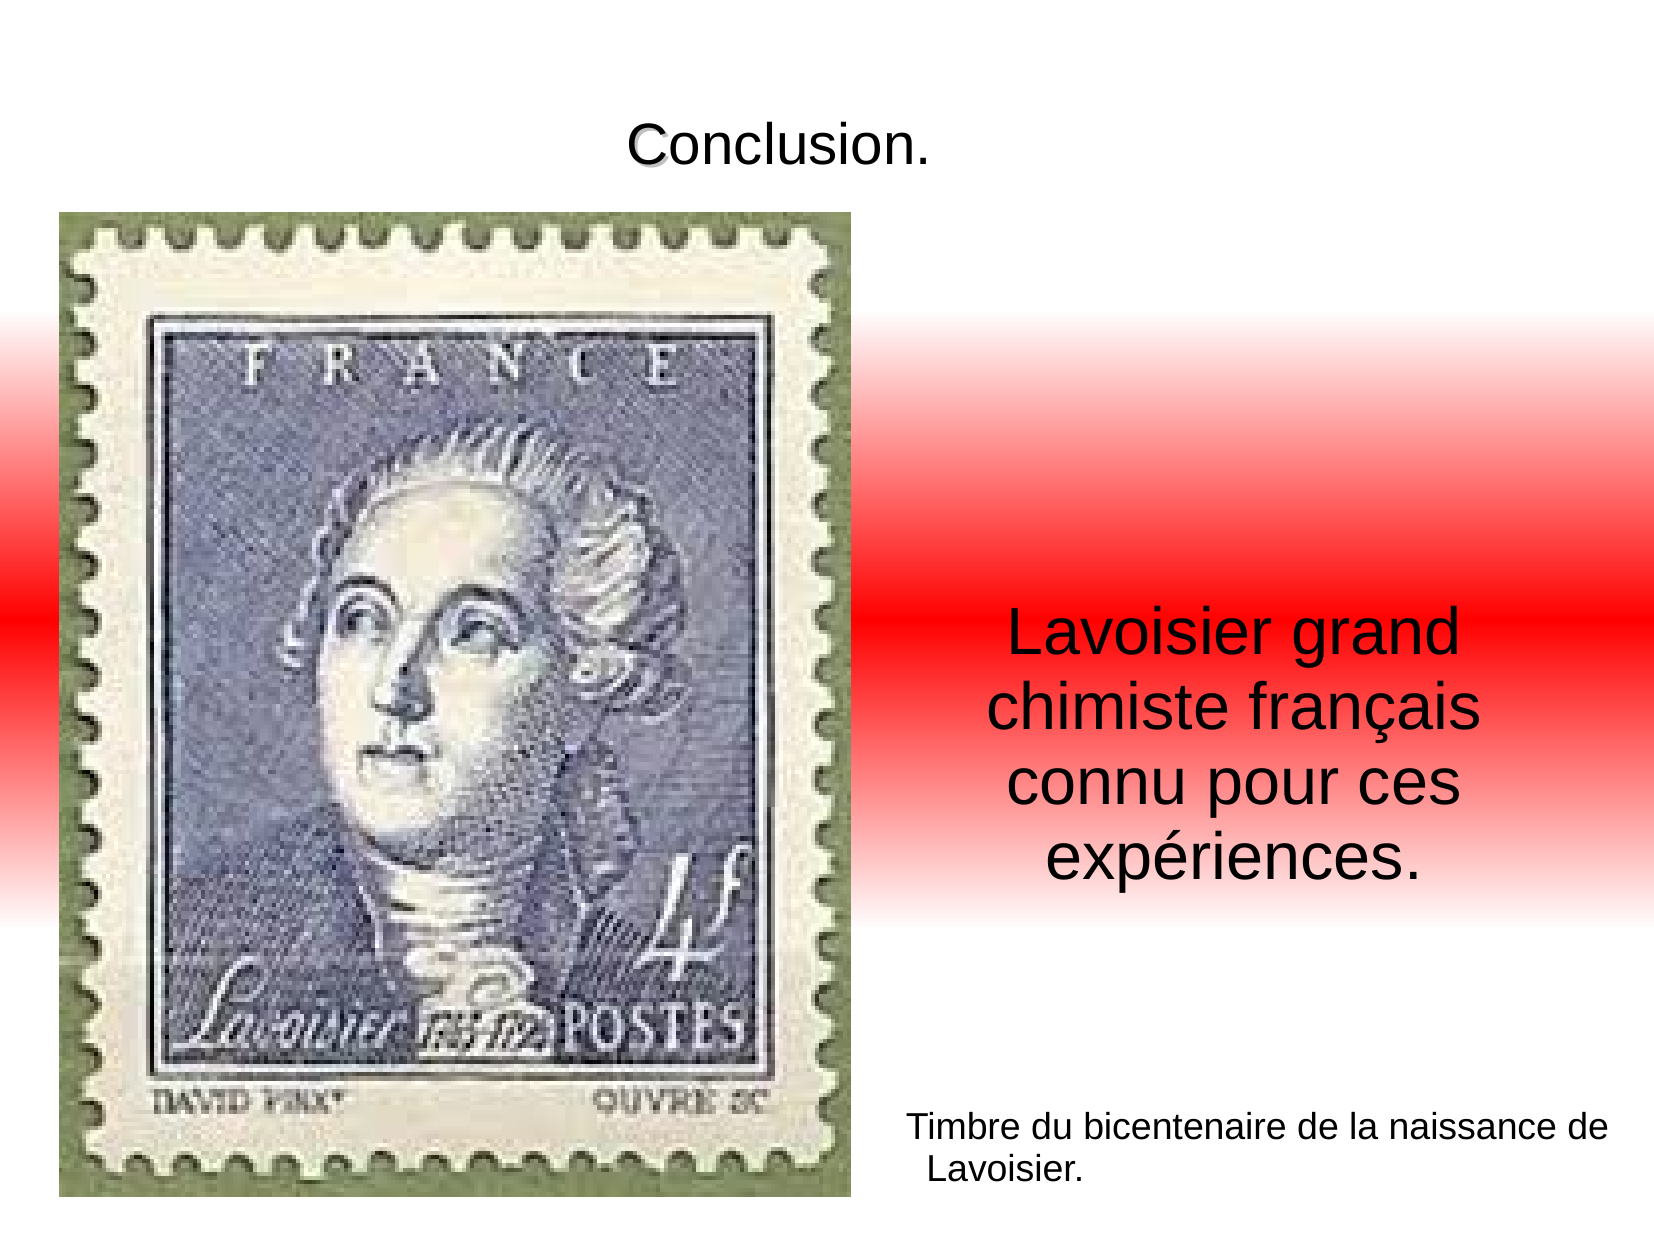

Lavoisier grand chimiste français connu pour ces expériences.
# Conclusion.
 Timbre du bicentenaire de la naissance de Lavoisier.